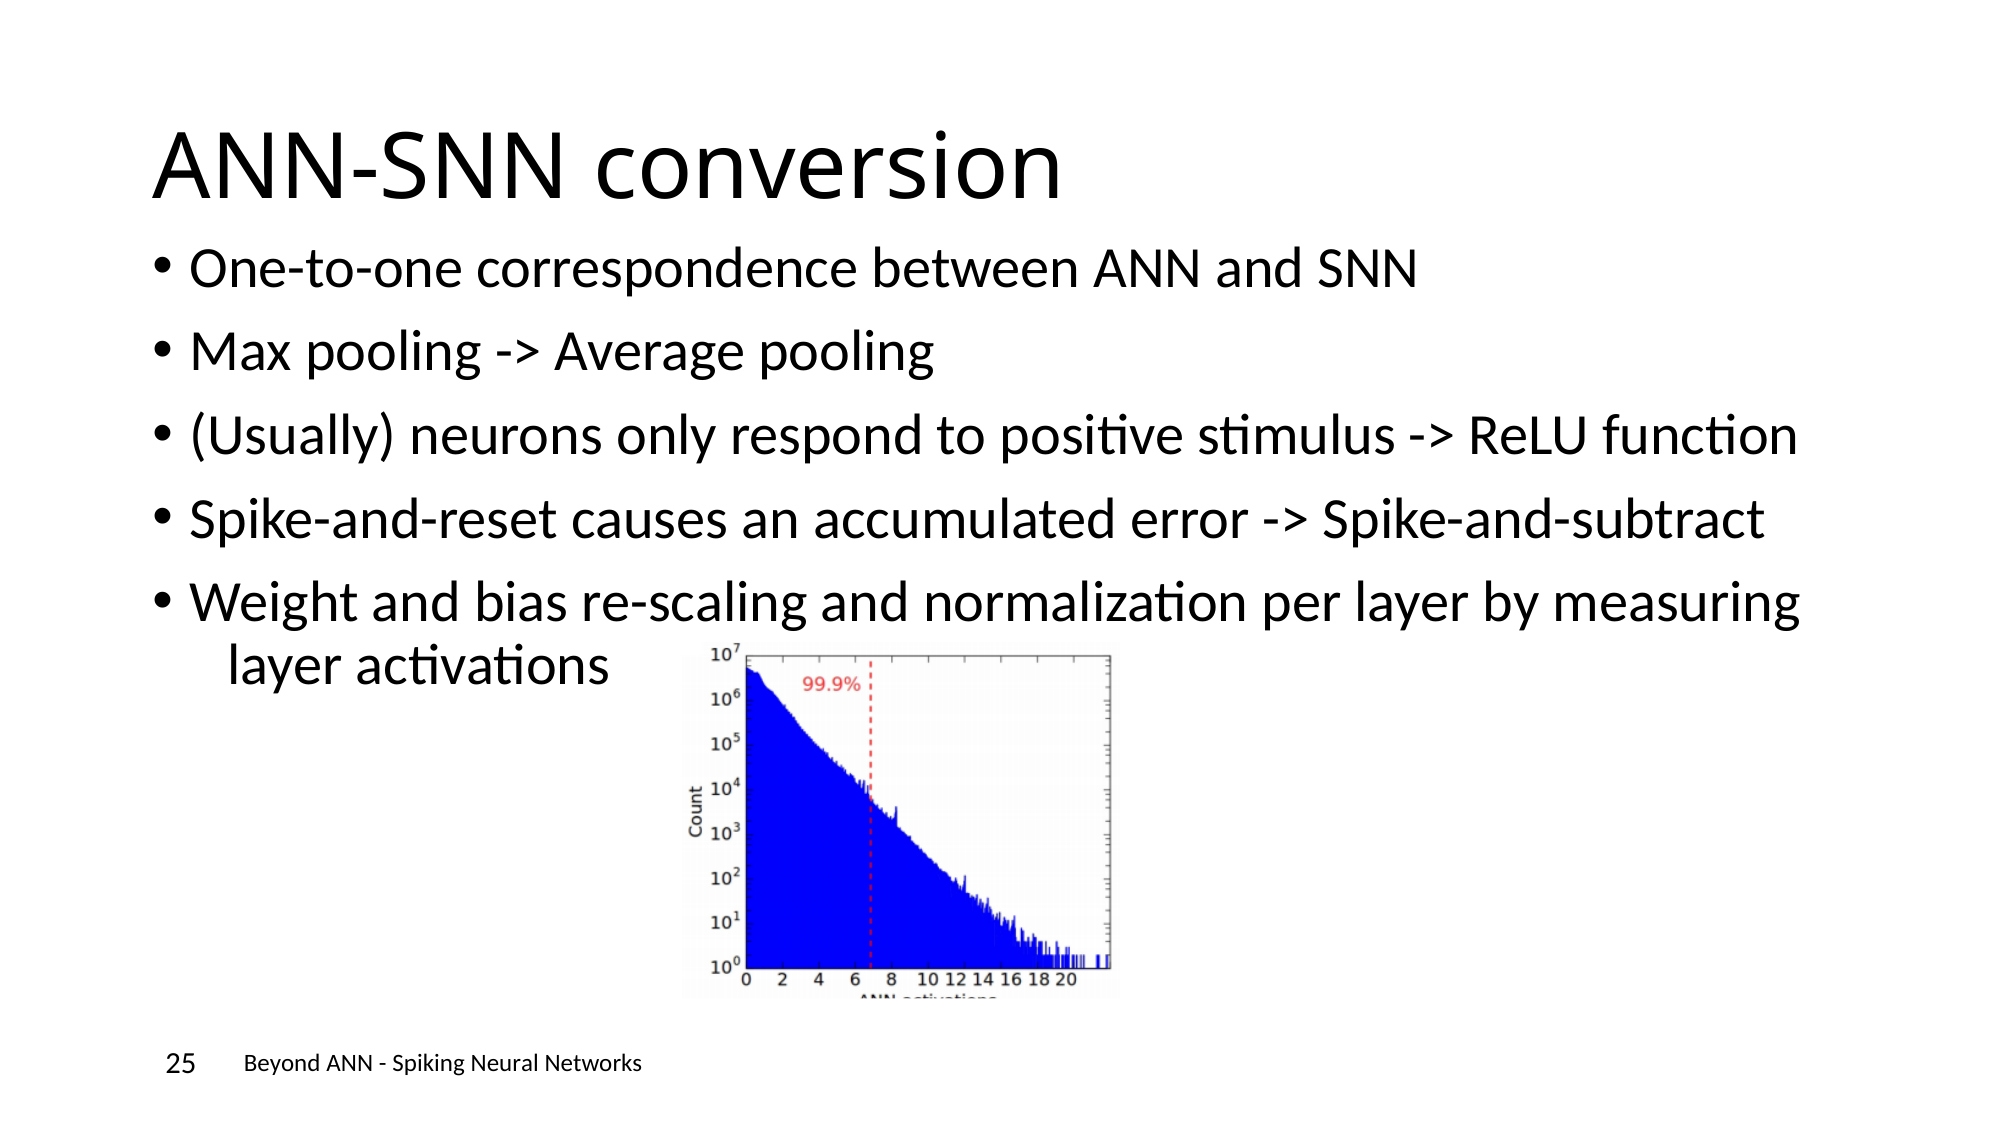

# ANN-SNN conversion
One-to-one correspondence between ANN and SNN
Max pooling -> Average pooling
(Usually) neurons only respond to positive stimulus -> ReLU function
Spike-and-reset causes an accumulated error -> Spike-and-subtract
Weight and bias re-scaling and normalization per layer by measuring layer activations
Beyond ANN - Spiking Neural Networks